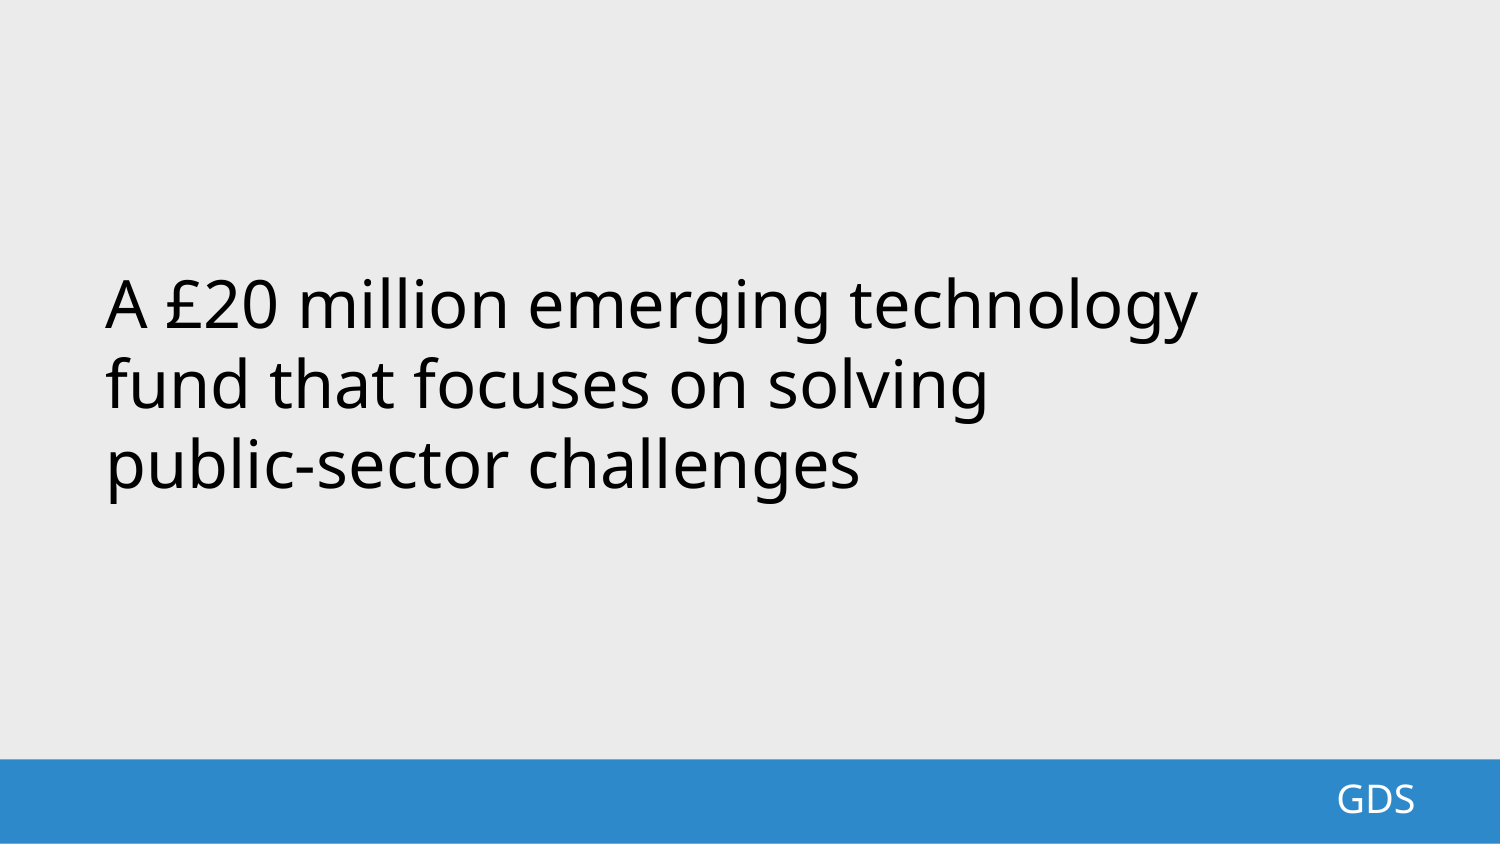

A £20 million emerging technology
fund that focuses on solving
public-sector challenges